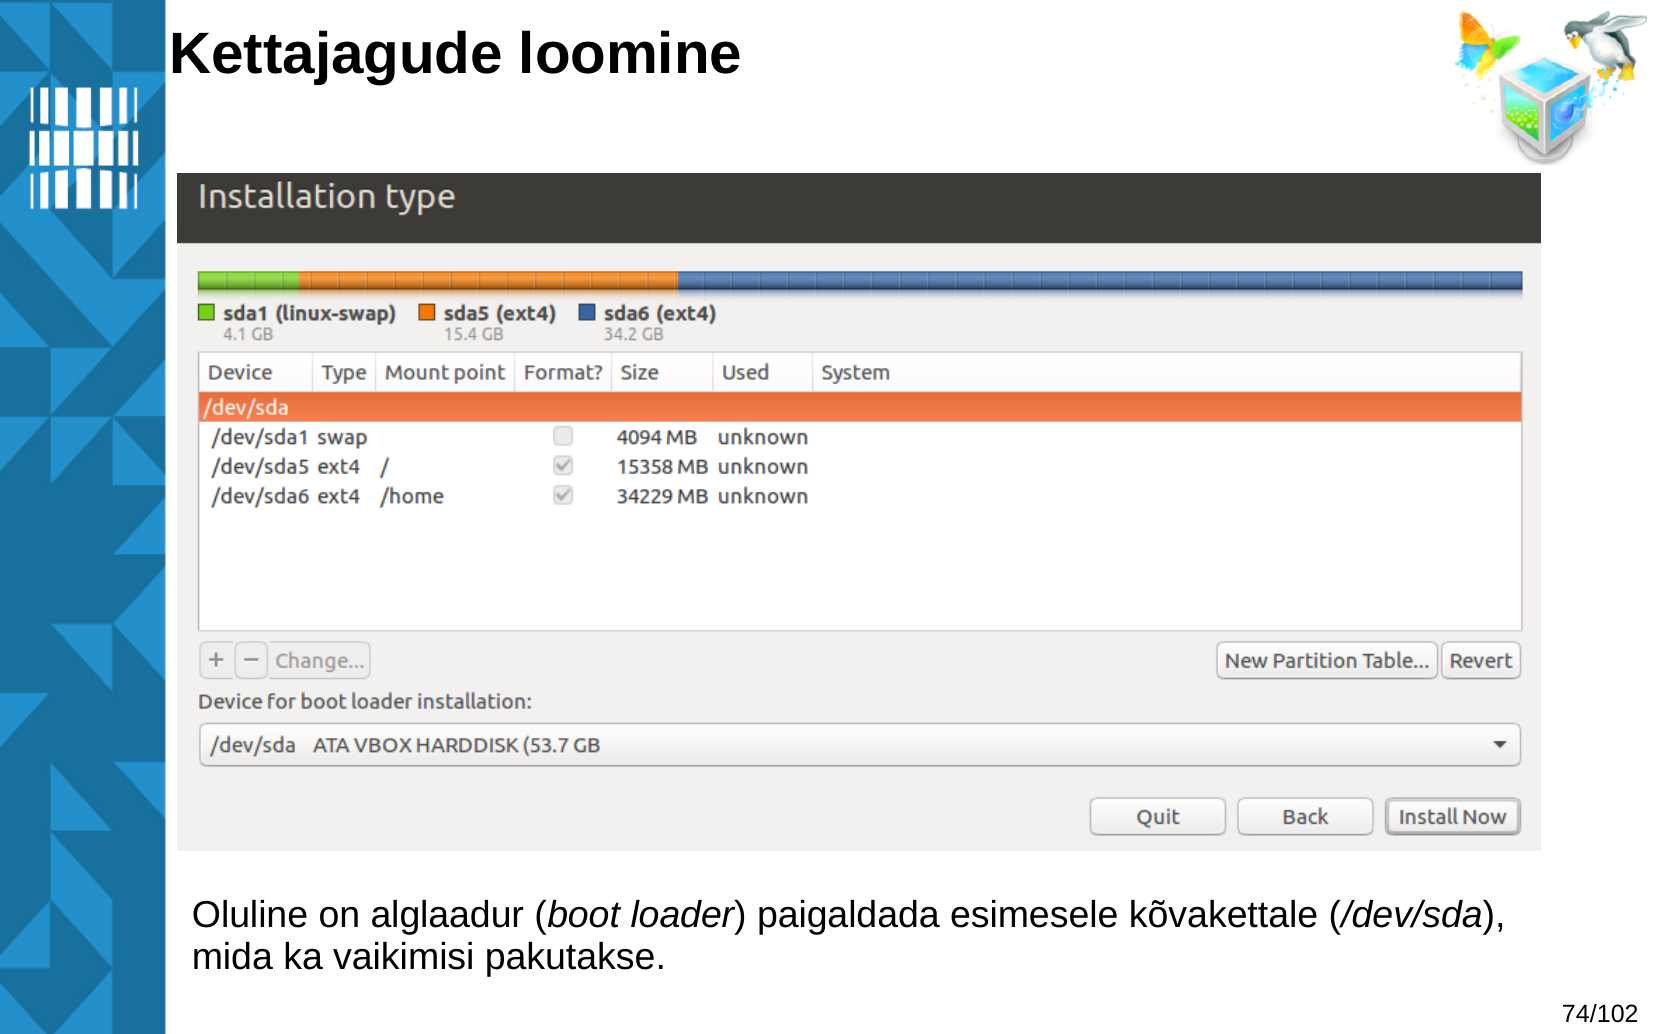

# Kettajagude loomine
Oluline on alglaadur (boot loader) paigaldada esimesele kõvakettale (/dev/sda), mida ka vaikimisi pakutakse.